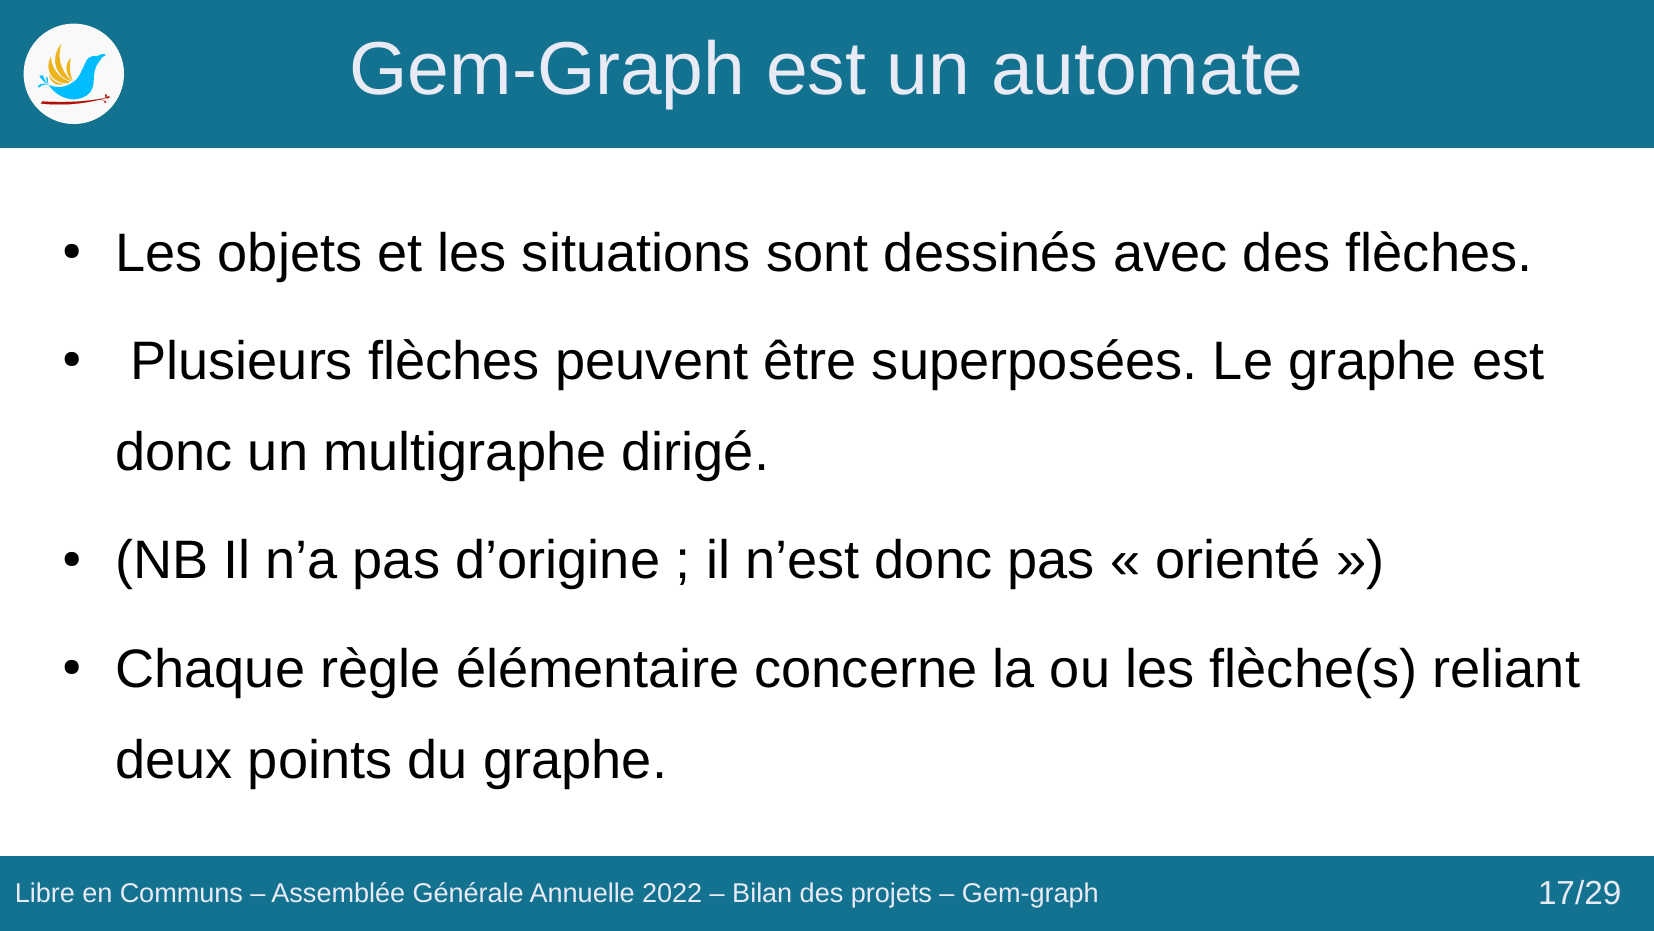

Gem-Graph est un automate
Les objets et les situations sont dessinés avec des flèches.
 Plusieurs flèches peuvent être superposées. Le graphe est donc un multigraphe dirigé.
(NB Il n’a pas d’origine ; il n’est donc pas « orienté »)
Chaque règle élémentaire concerne la ou les flèche(s) reliant deux points du graphe.
Libre en Communs – Assemblée Générale Annuelle 2022 – Bilan des projets – Gem-graph